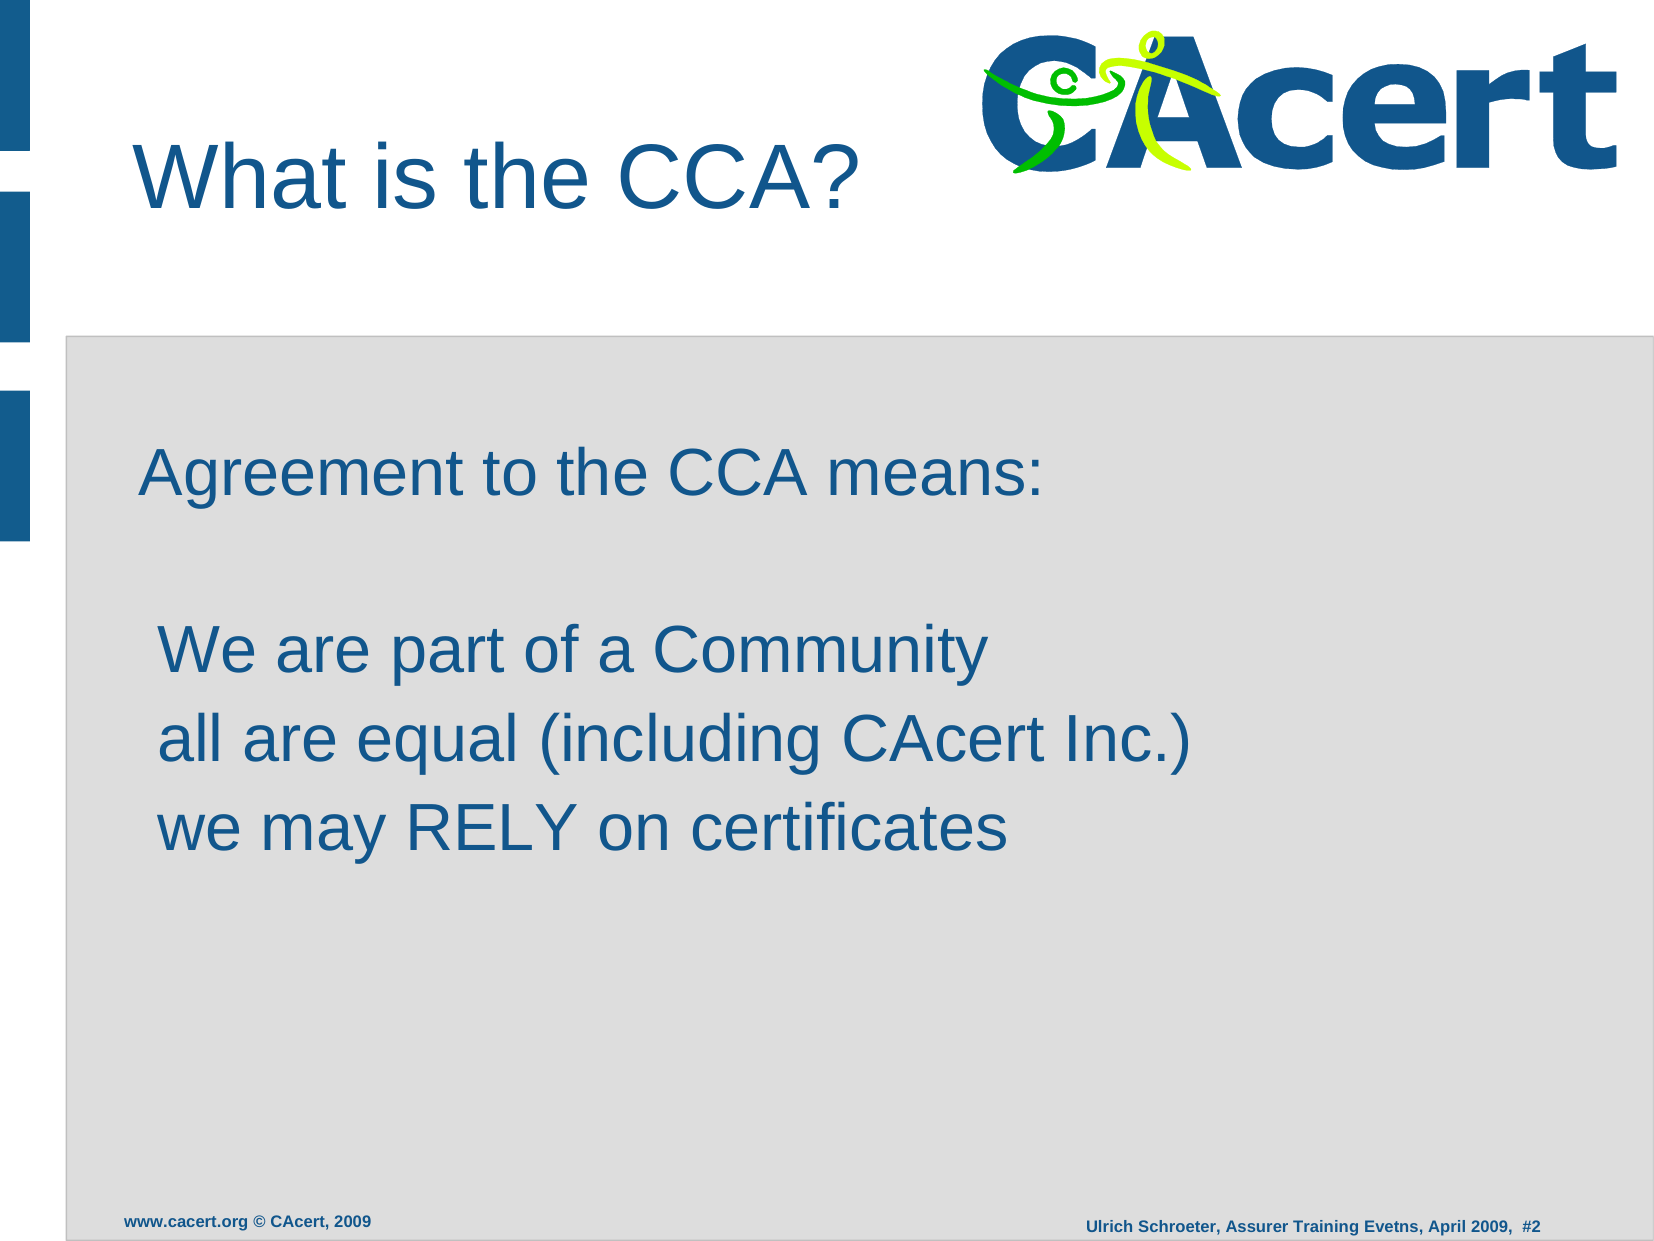

What is the CCA?
Agreement to the CCA means:
 We are part of a Community
 all are equal (including CAcert Inc.)
 we may RELY on certificates